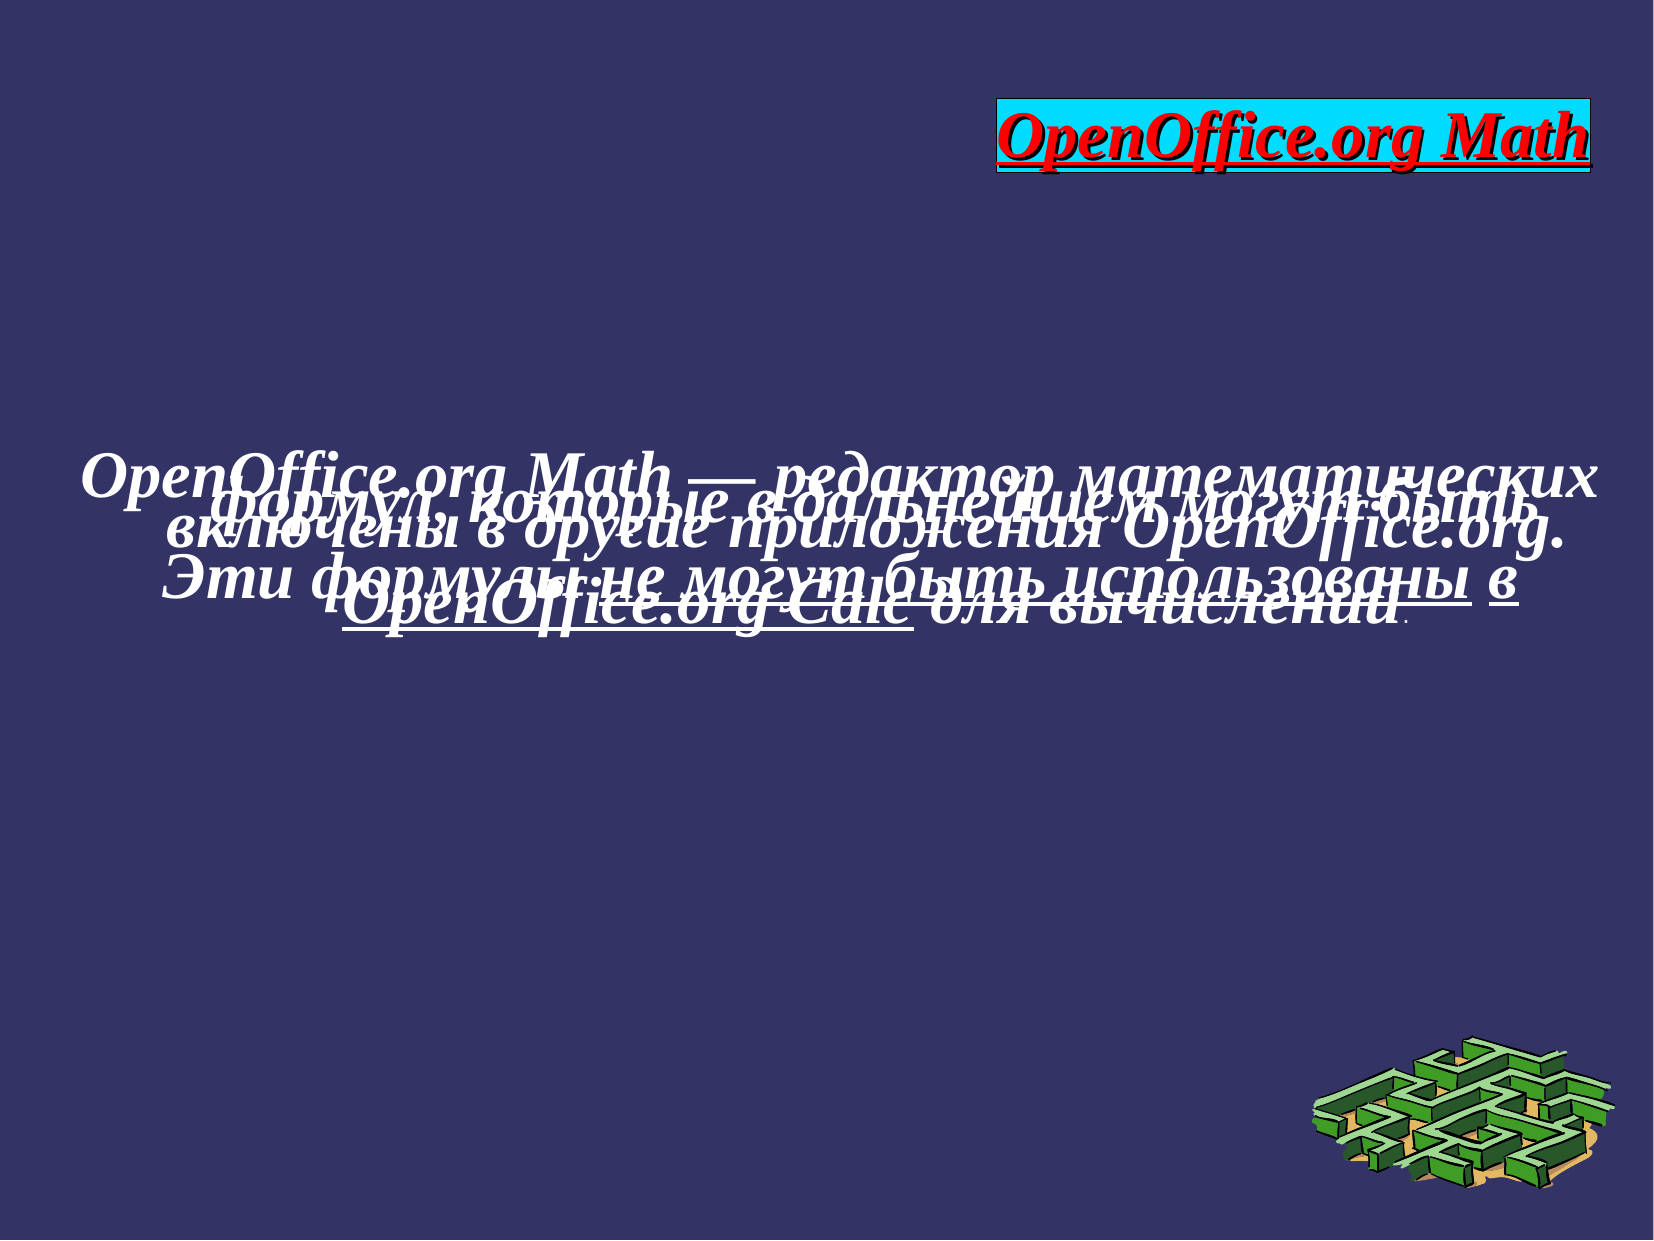

OpenOffice.org Math
# OpenOffice.org Math — редактор математических формул, которые в дальнейшем могут быть включены в другие приложения OpenOffice.org.
Эти формулы не могут быть использованы в OpenOffice.org Calc для вычислений.